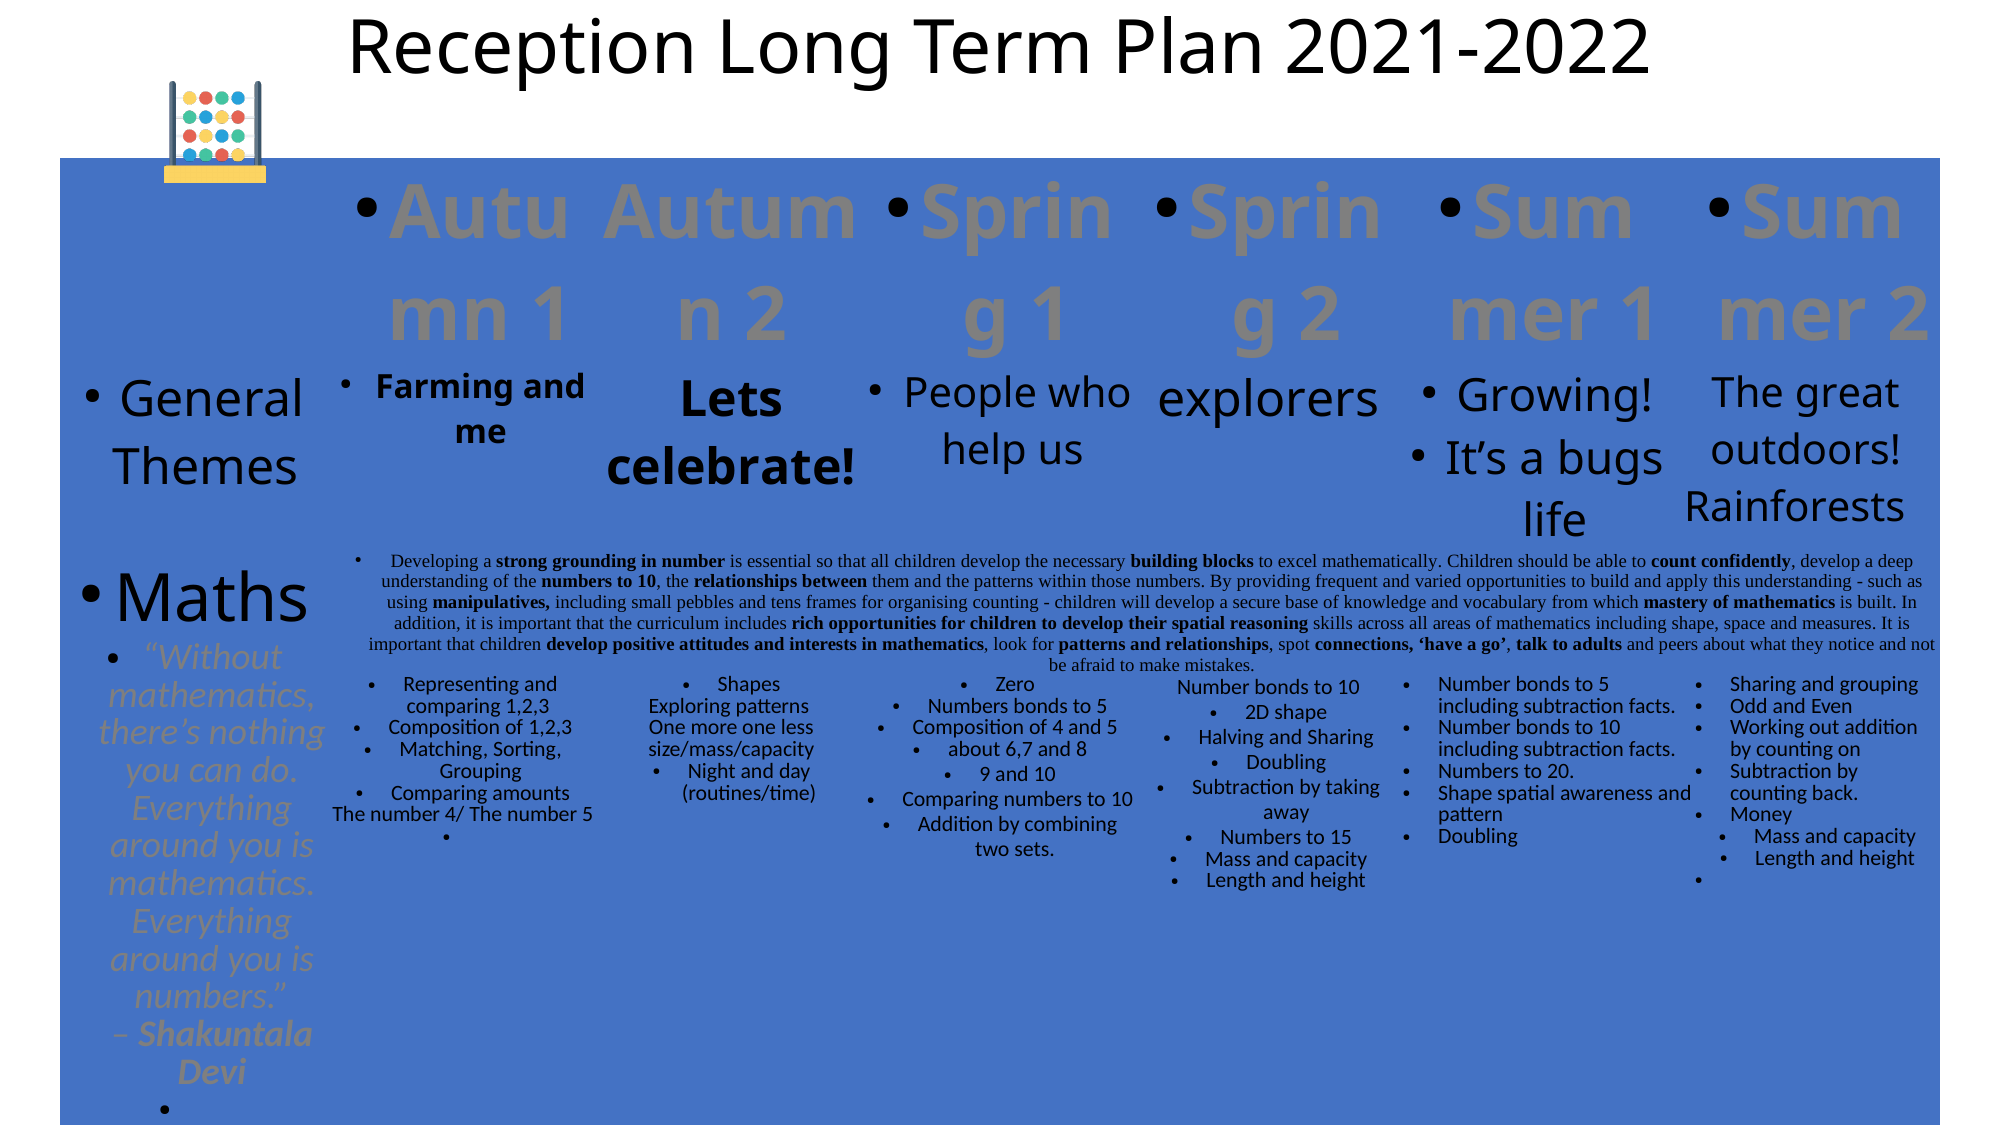

Reception Long Term Plan 2021-2022
| | Autumn 1 | Autumn 2 | Spring 1 | Spring 2 | Summer 1 | Summer 2 | |
| --- | --- | --- | --- | --- | --- | --- | --- |
| General Themes | Farming and me | Lets celebrate! | People who help us | explorers | Growing! It’s a bugs life | The great outdoors! Rainforests | |
| Maths “Without mathematics, there’s nothing you can do. Everything around you is mathematics. Everything around you is numbers.” – Shakuntala Devi | Developing a strong grounding in number is essential so that all children develop the necessary building blocks to excel mathematically. Children should be able to count confidently, develop a deep understanding of the numbers to 10, the relationships between them and the patterns within those numbers. By providing frequent and varied opportunities to build and apply this understanding - such as using manipulatives, including small pebbles and tens frames for organising counting - children will develop a secure base of knowledge and vocabulary from which mastery of mathematics is built. In addition, it is important that the curriculum includes rich opportunities for children to develop their spatial reasoning skills across all areas of mathematics including shape, space and measures. It is important that children develop positive attitudes and interests in mathematics, look for patterns and relationships, spot connections, ‘have a go’, talk to adults and peers about what they notice and not be afraid to make mistakes. | | | | | | |
| | Representing and comparing 1,2,3 Composition of 1,2,3 Matching, Sorting, Grouping Comparing amounts The number 4/ The number 5 | Shapes Exploring patterns One more one less size/mass/capacity Night and day (routines/time) | Zero Numbers bonds to 5 Composition of 4 and 5 about 6,7 and 8 9 and 10 Comparing numbers to 10 Addition by combining two sets. | Number bonds to 10 2D shape Halving and Sharing Doubling Subtraction by taking away Numbers to 15 Mass and capacity Length and height | Number bonds to 5 including subtraction facts. Number bonds to 10 including subtraction facts. Numbers to 20. Shape spatial awareness and pattern Doubling | | Sharing and grouping Odd and Even Working out addition by counting on Subtraction by counting back. Money Mass and capacity Length and height |